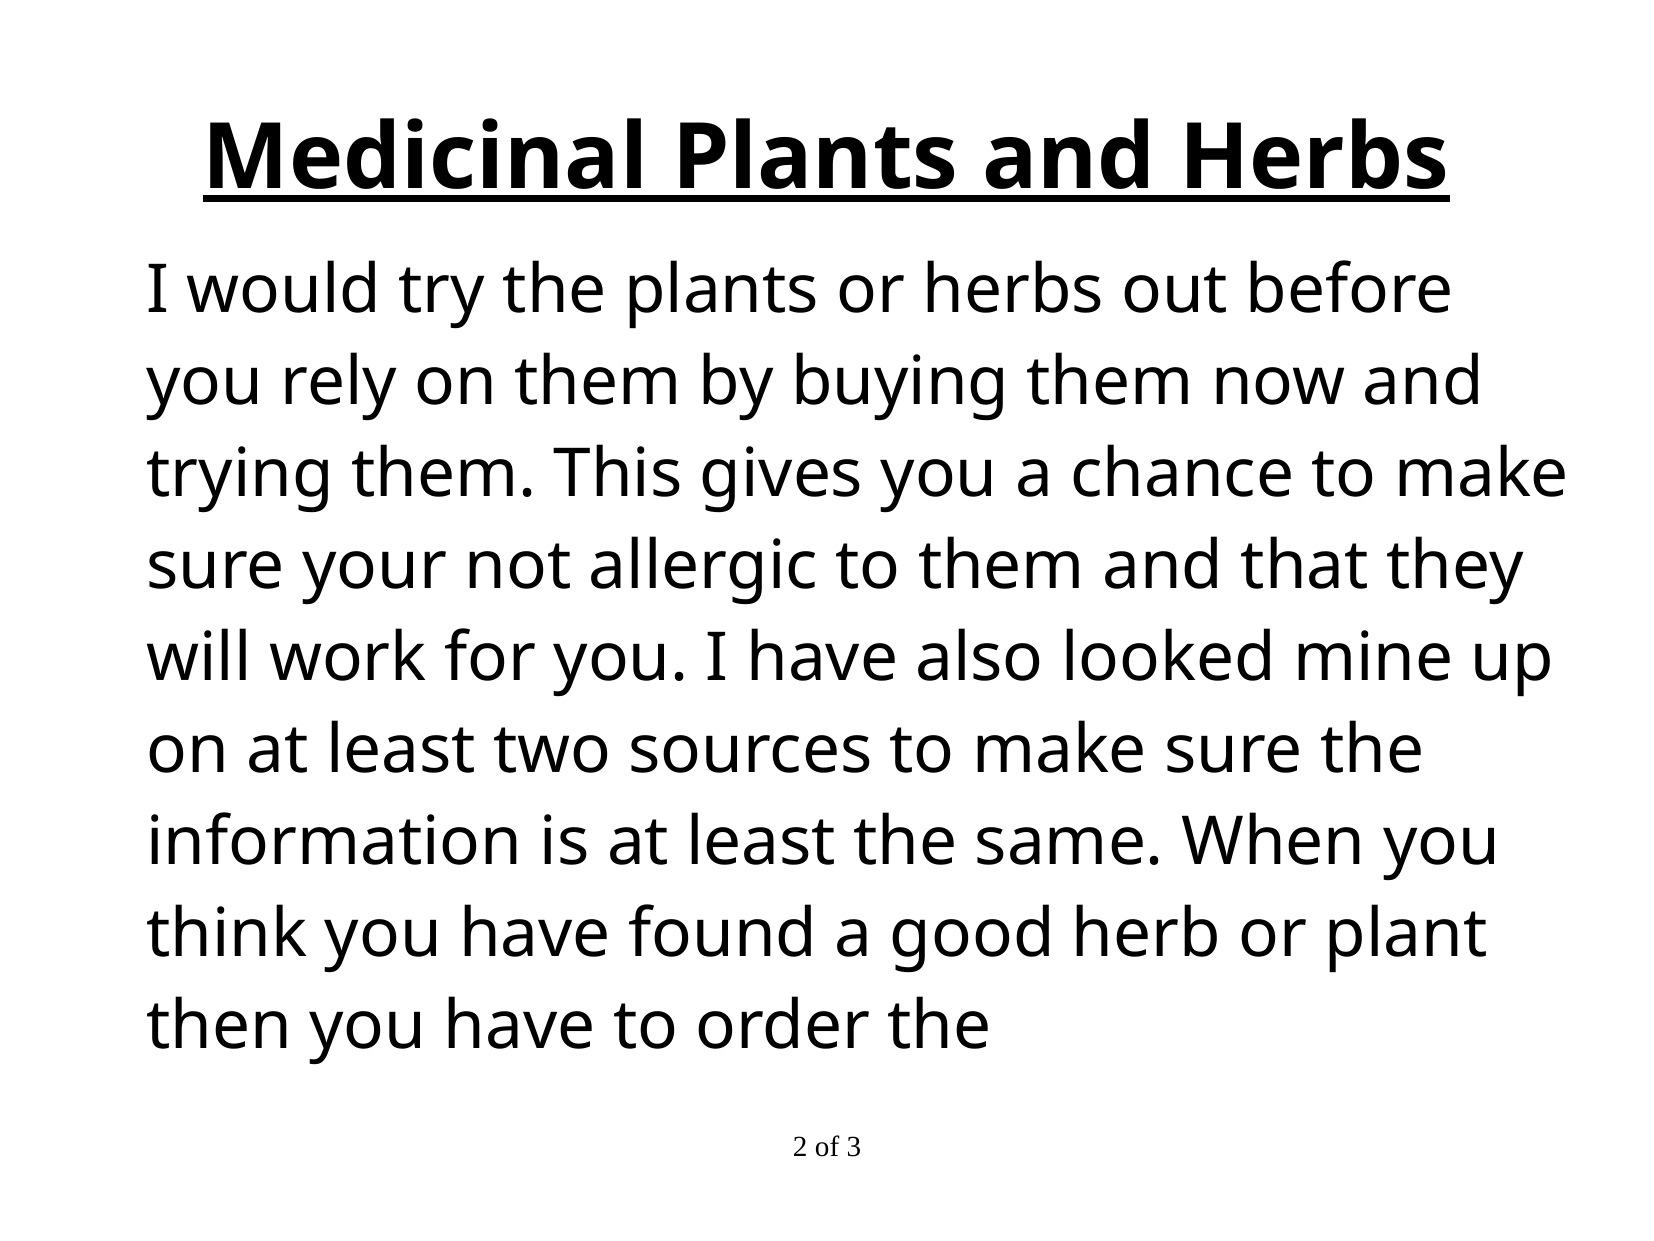

# Medicinal Plants and Herbs
I would try the plants or herbs out before you rely on them by buying them now and trying them. This gives you a chance to make sure your not allergic to them and that they will work for you. I have also looked mine up on at least two sources to make sure the information is at least the same. When you think you have found a good herb or plant then you have to order the
2 of 3